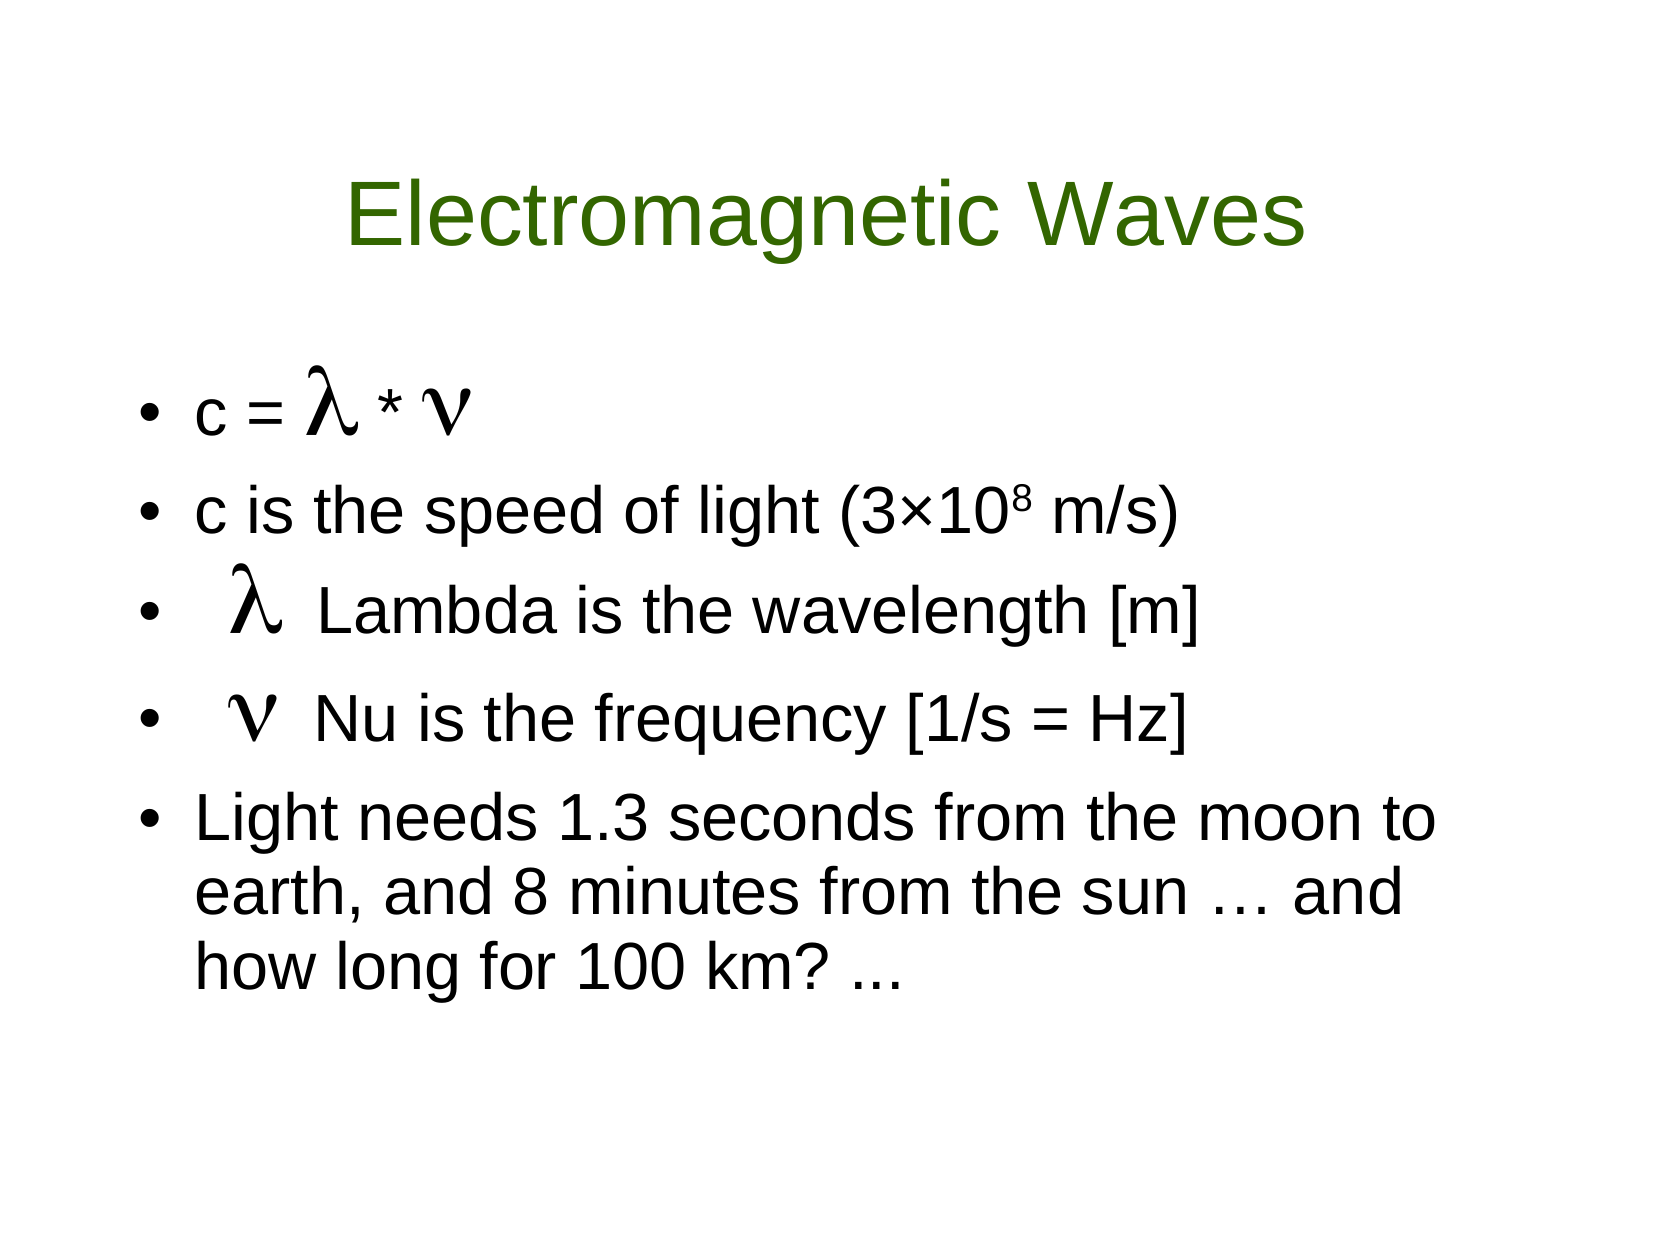

Electromagnetic Waves
# c = l * n
c is the speed of light (3×108 m/s)
 l Lambda is the wavelength [m]
 n Nu is the frequency [1/s = Hz]
Light needs 1.3 seconds from the moon to earth, and 8 minutes from the sun … and how long for 100 km? ...